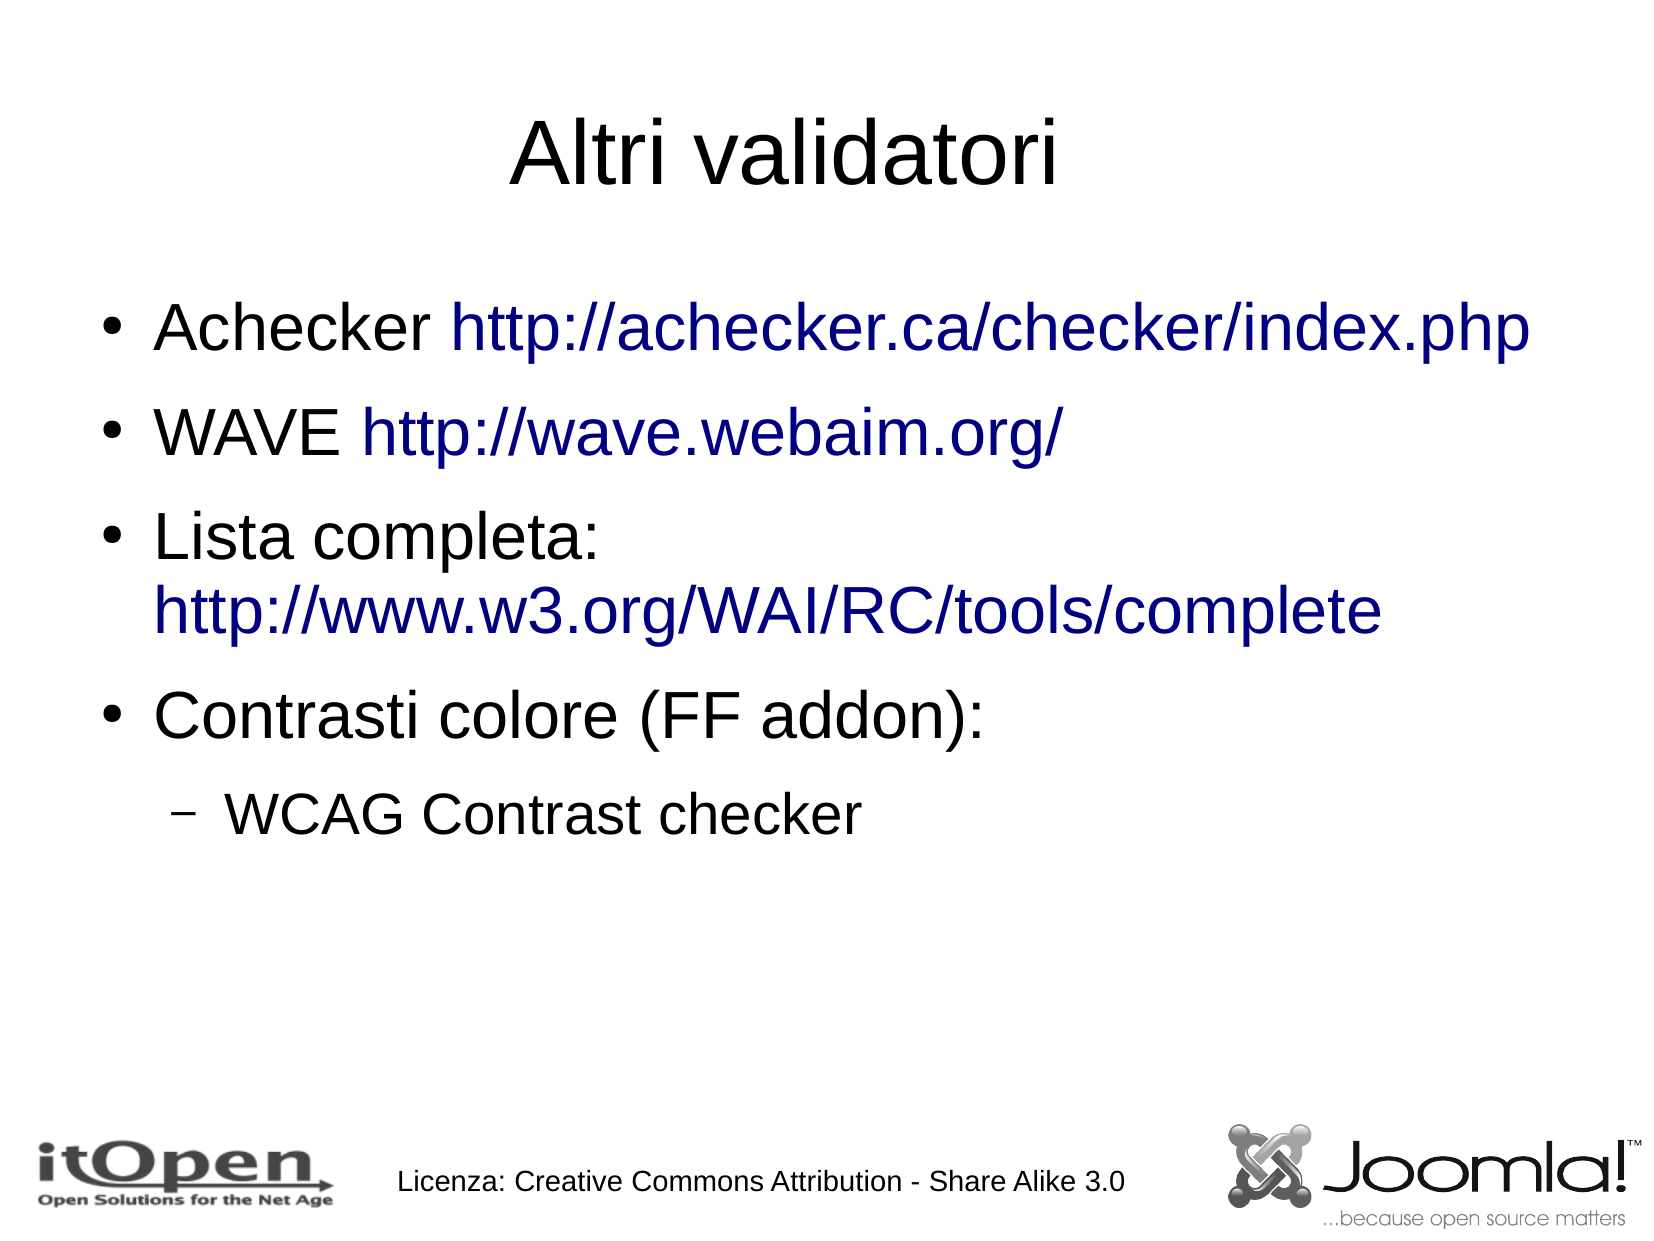

# Altri validatori
Achecker http://achecker.ca/checker/index.php
WAVE http://wave.webaim.org/
Lista completa: http://www.w3.org/WAI/RC/tools/complete
Contrasti colore (FF addon):
WCAG Contrast checker